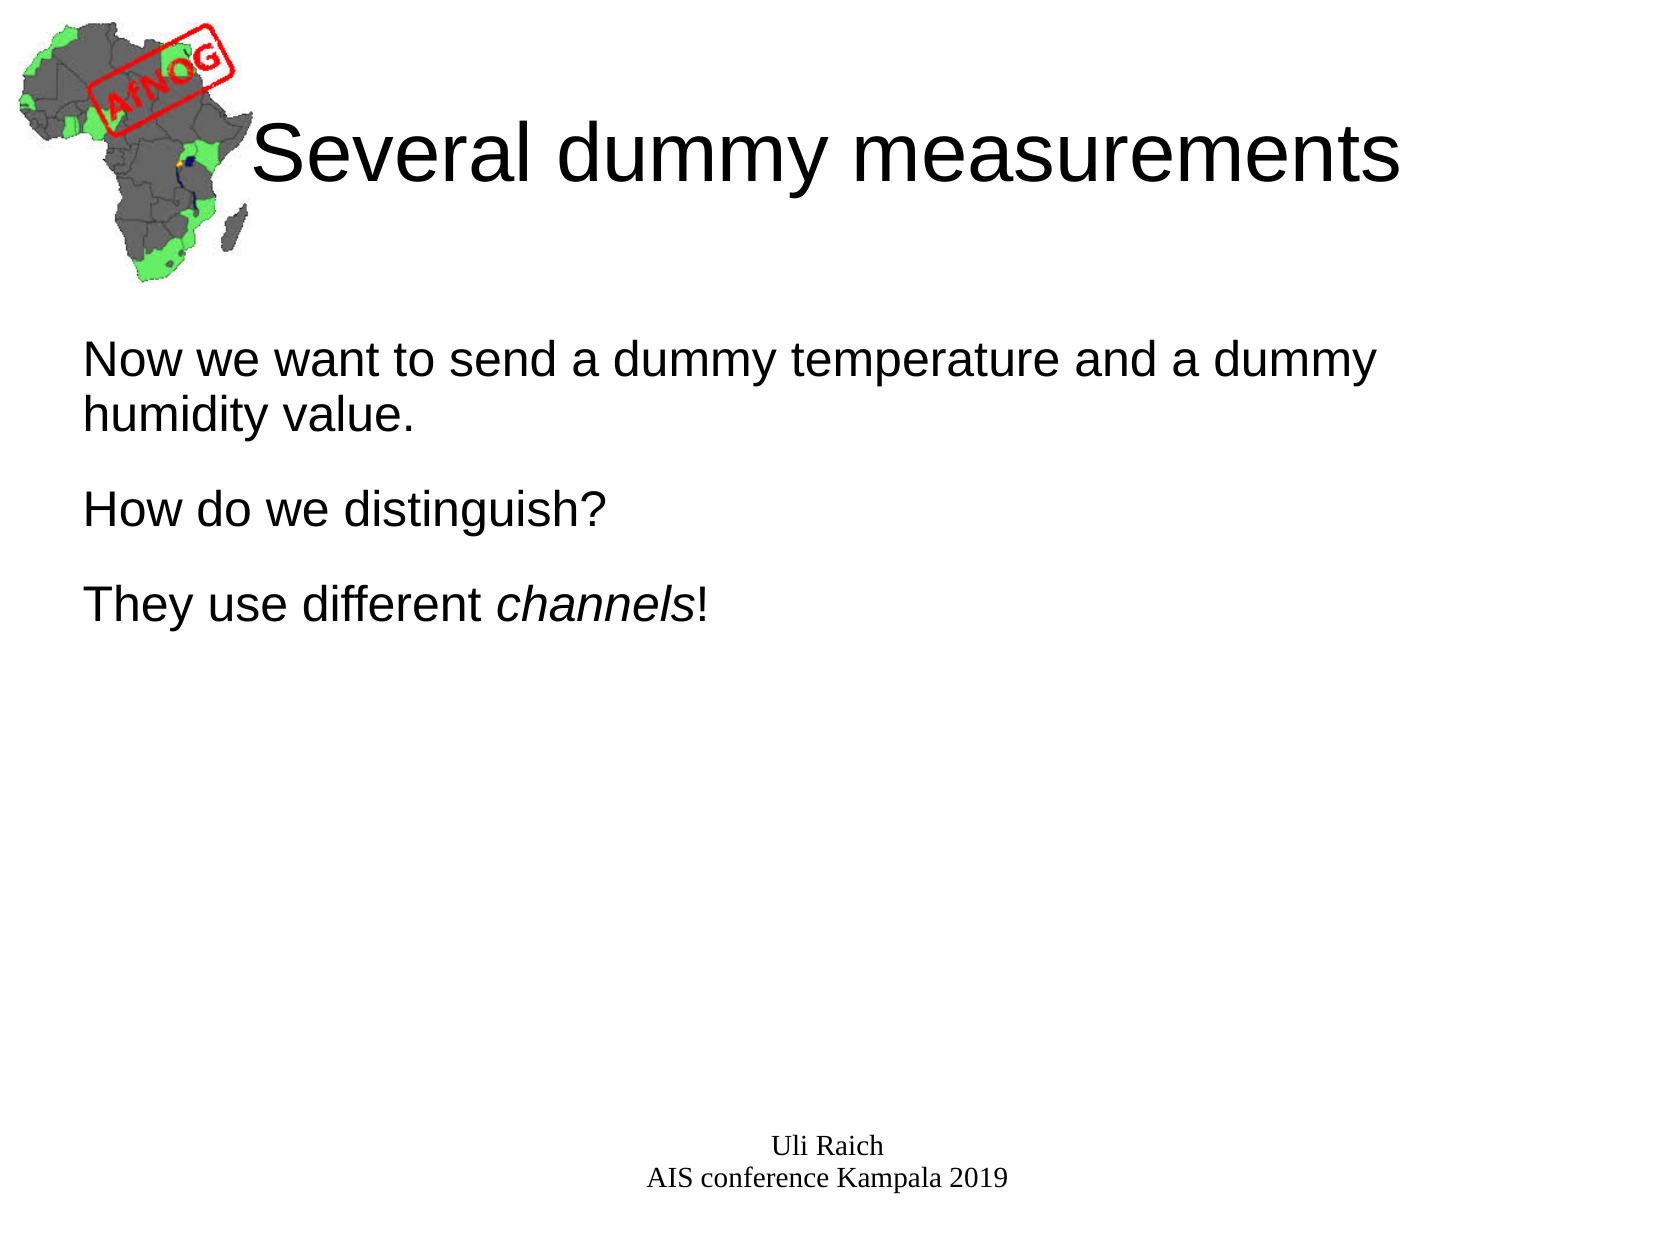

# Several dummy measurements
Now we want to send a dummy temperature and a dummy humidity value.
How do we distinguish?
They use different channels!